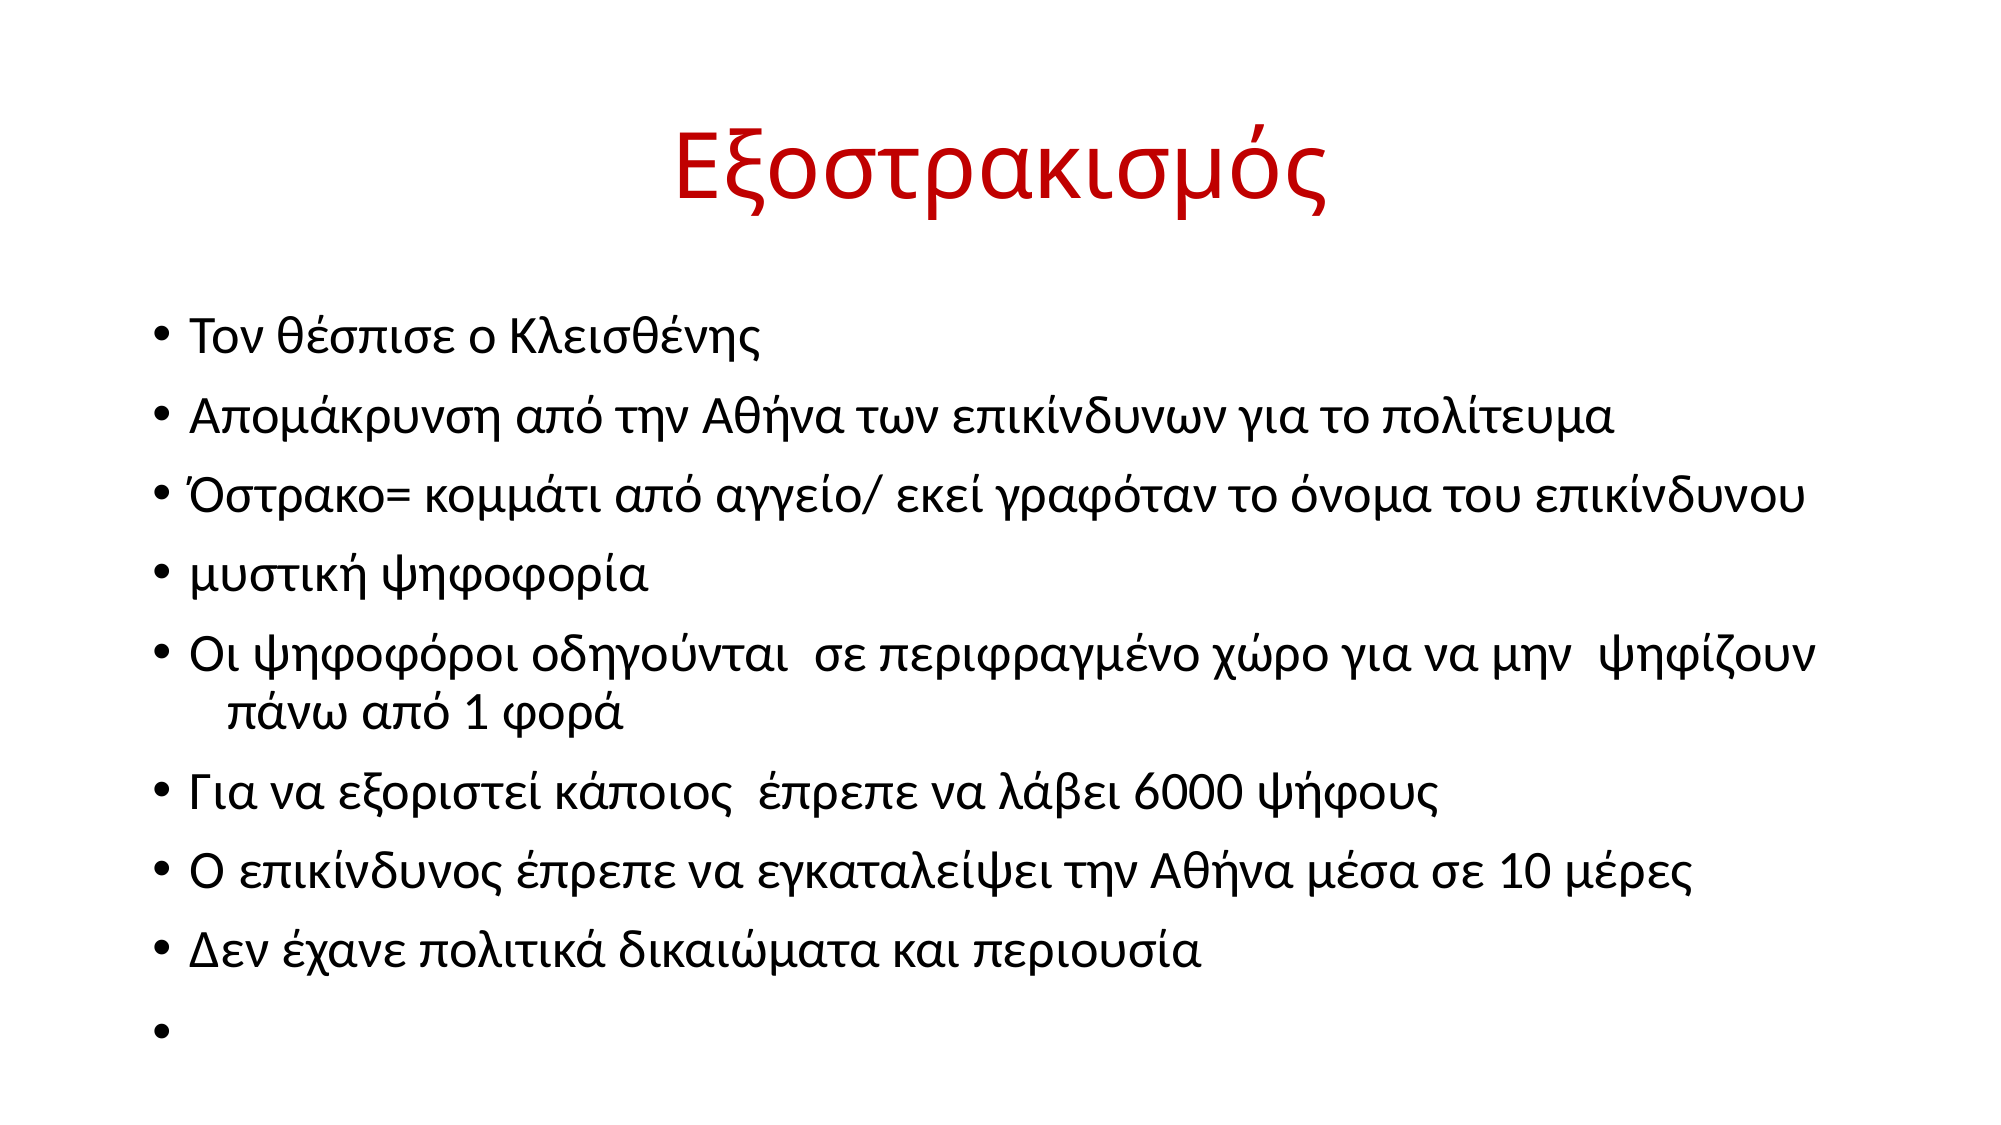

# Εξοστρακισμός
Τον θέσπισε ο Κλεισθένης
Απομάκρυνση από την Αθήνα των επικίνδυνων για το πολίτευμα
Όστρακο= κομμάτι από αγγείο/ εκεί γραφόταν το όνομα του επικίνδυνου
μυστική ψηφοφορία
Οι ψηφοφόροι οδηγούνται σε περιφραγμένο χώρο για να μην ψηφίζουν πάνω από 1 φορά
Για να εξοριστεί κάποιος έπρεπε να λάβει 6000 ψήφους
Ο επικίνδυνος έπρεπε να εγκαταλείψει την Αθήνα μέσα σε 10 μέρες
Δεν έχανε πολιτικά δικαιώματα και περιουσία